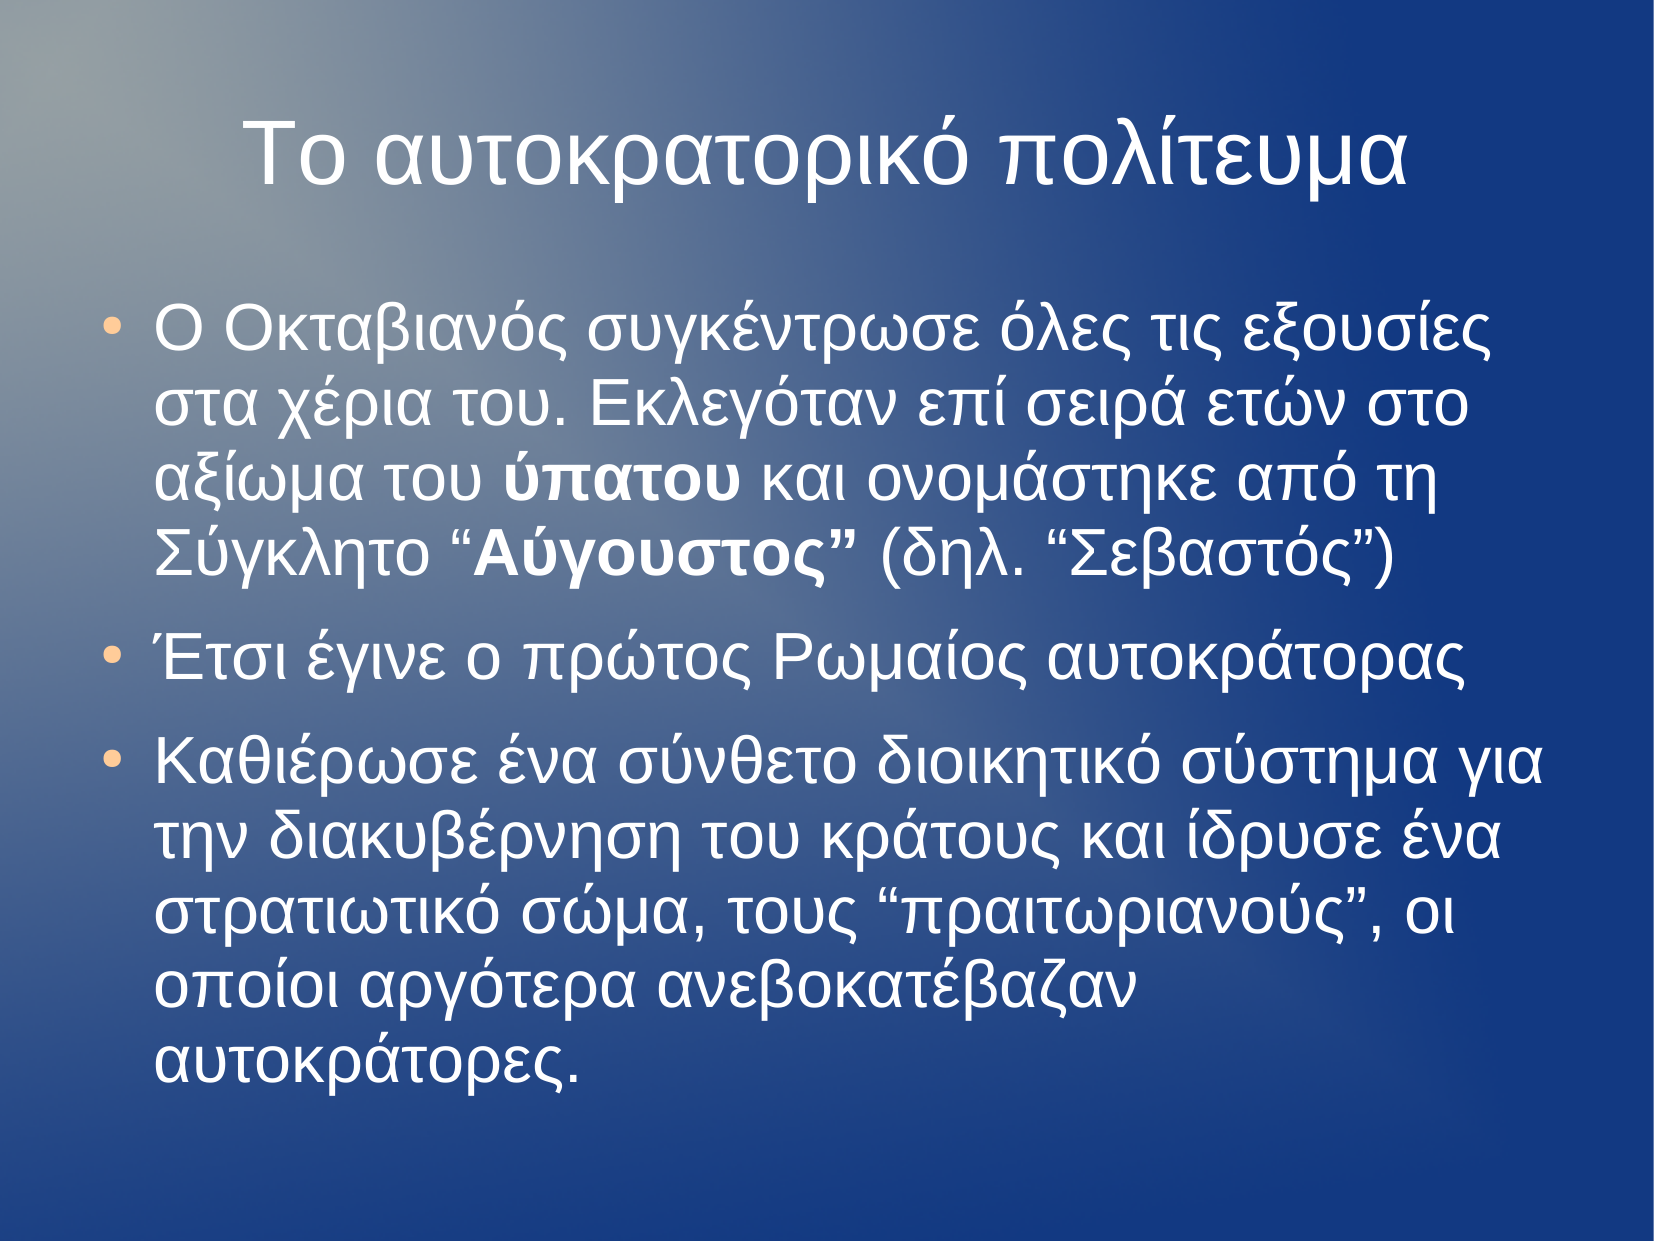

# Το αυτοκρατορικό πολίτευμα
Ο Οκταβιανός συγκέντρωσε όλες τις εξουσίες στα χέρια του. Εκλεγόταν επί σειρά ετών στο αξίωμα του ύπατου και ονομάστηκε από τη Σύγκλητο “Αύγουστος” (δηλ. “Σεβαστός”)
Έτσι έγινε ο πρώτος Ρωμαίος αυτοκράτορας
Καθιέρωσε ένα σύνθετο διοικητικό σύστημα για την διακυβέρνηση του κράτους και ίδρυσε ένα στρατιωτικό σώμα, τους “πραιτωριανούς”, οι οποίοι αργότερα ανεβοκατέβαζαν αυτοκράτορες.